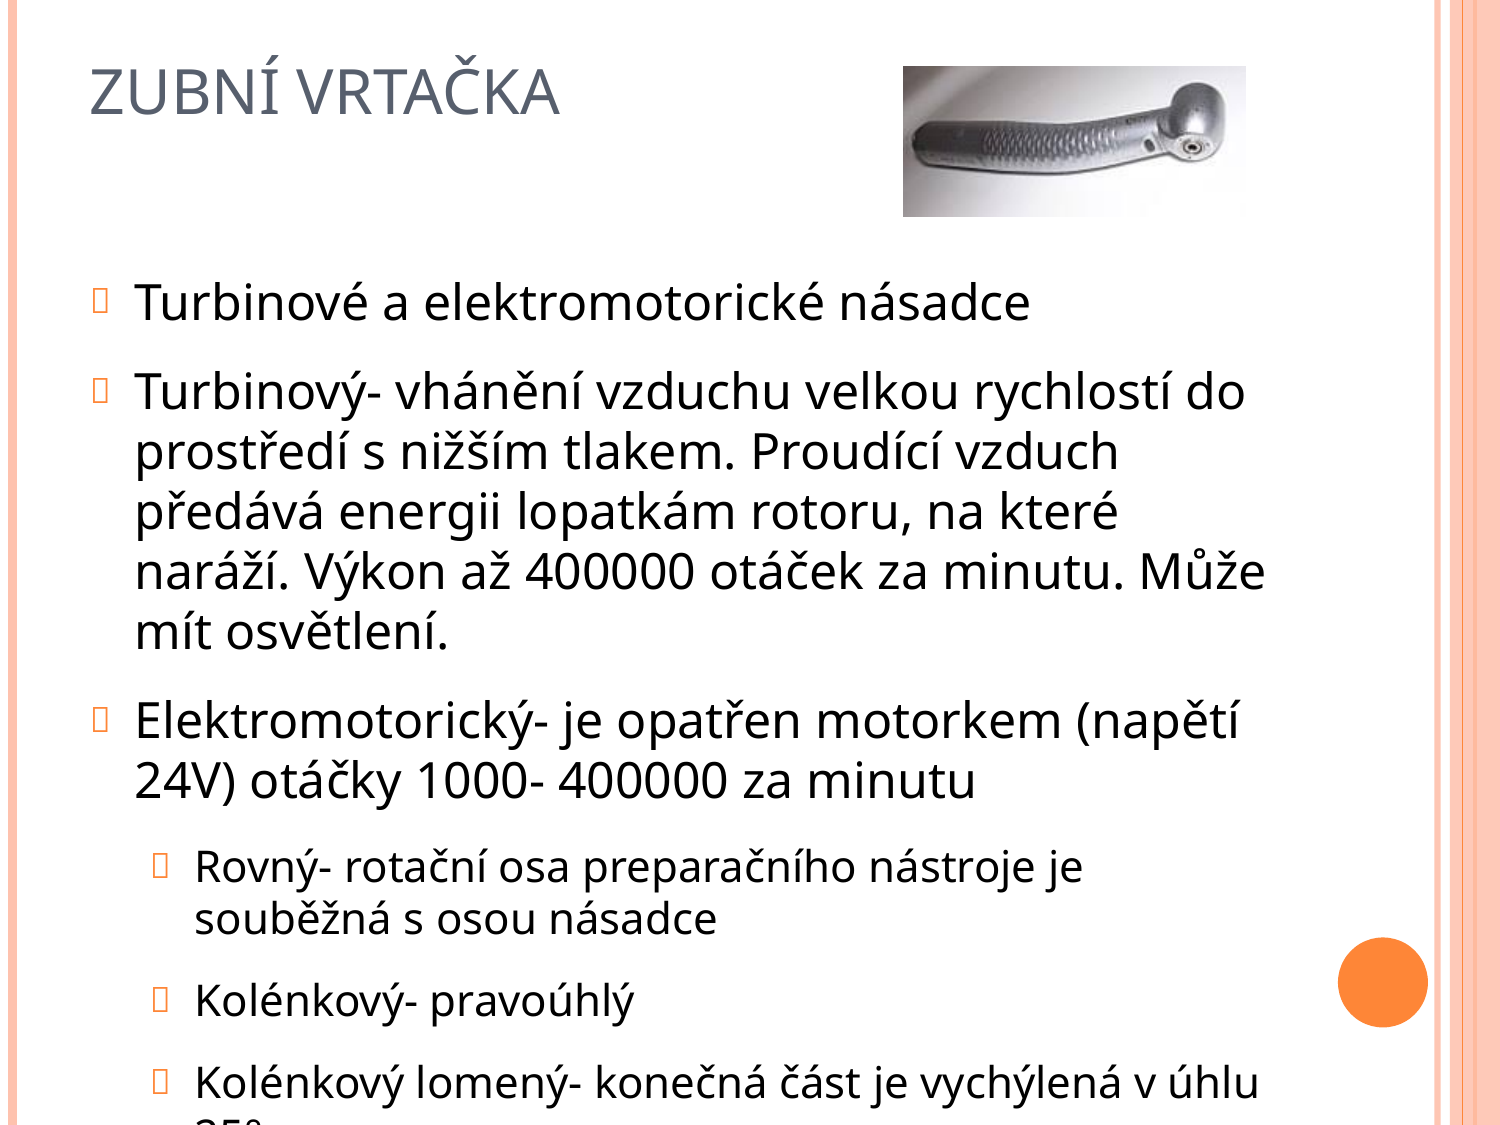

# ZUBNÍ VRTAČKA
Turbinové a elektromotorické násadce
Turbinový- vhánění vzduchu velkou rychlostí do prostředí s nižším tlakem. Proudící vzduch předává energii lopatkám rotoru, na které naráží. Výkon až 400000 otáček za minutu. Může mít osvětlení.
Elektromotorický- je opatřen motorkem (napětí 24V) otáčky 1000- 400000 za minutu
Rovný- rotační osa preparačního nástroje je souběžná s osou násadce
Kolénkový- pravoúhlý
Kolénkový lomený- konečná část je vychýlená v úhlu 25°